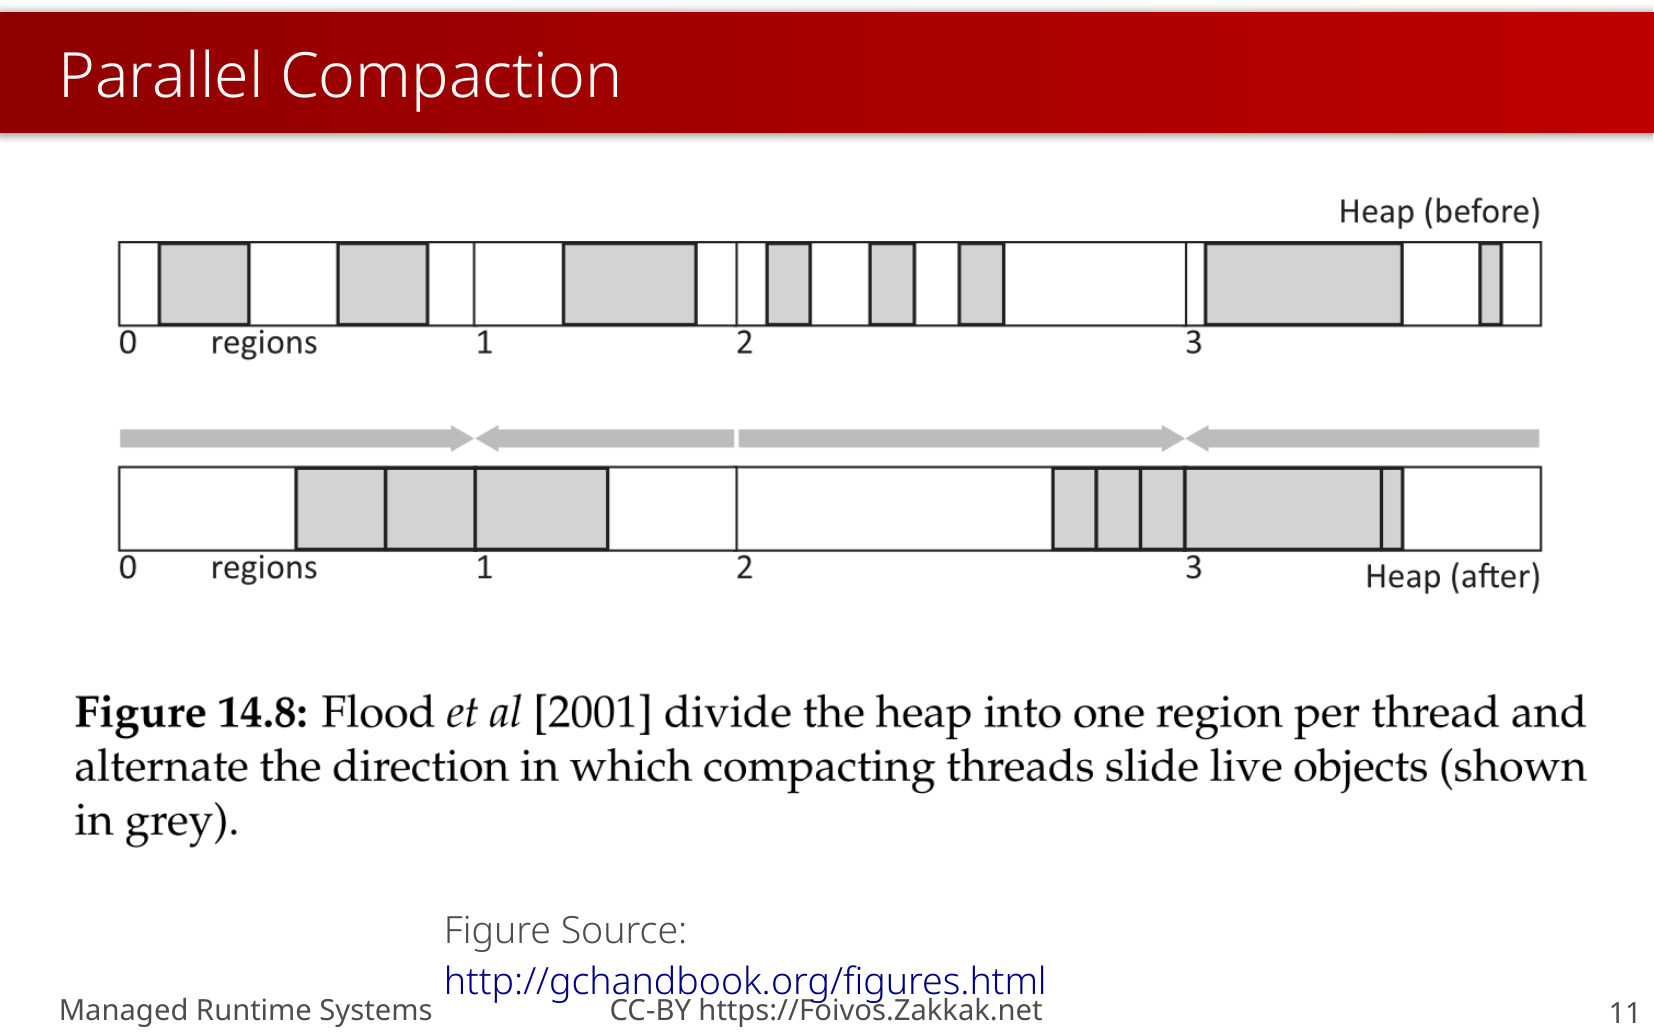

# Parallel Compaction
Figure Source: http://gchandbook.org/figures.html
Managed Runtime Systems
CC-BY https://Foivos.Zakkak.net
11